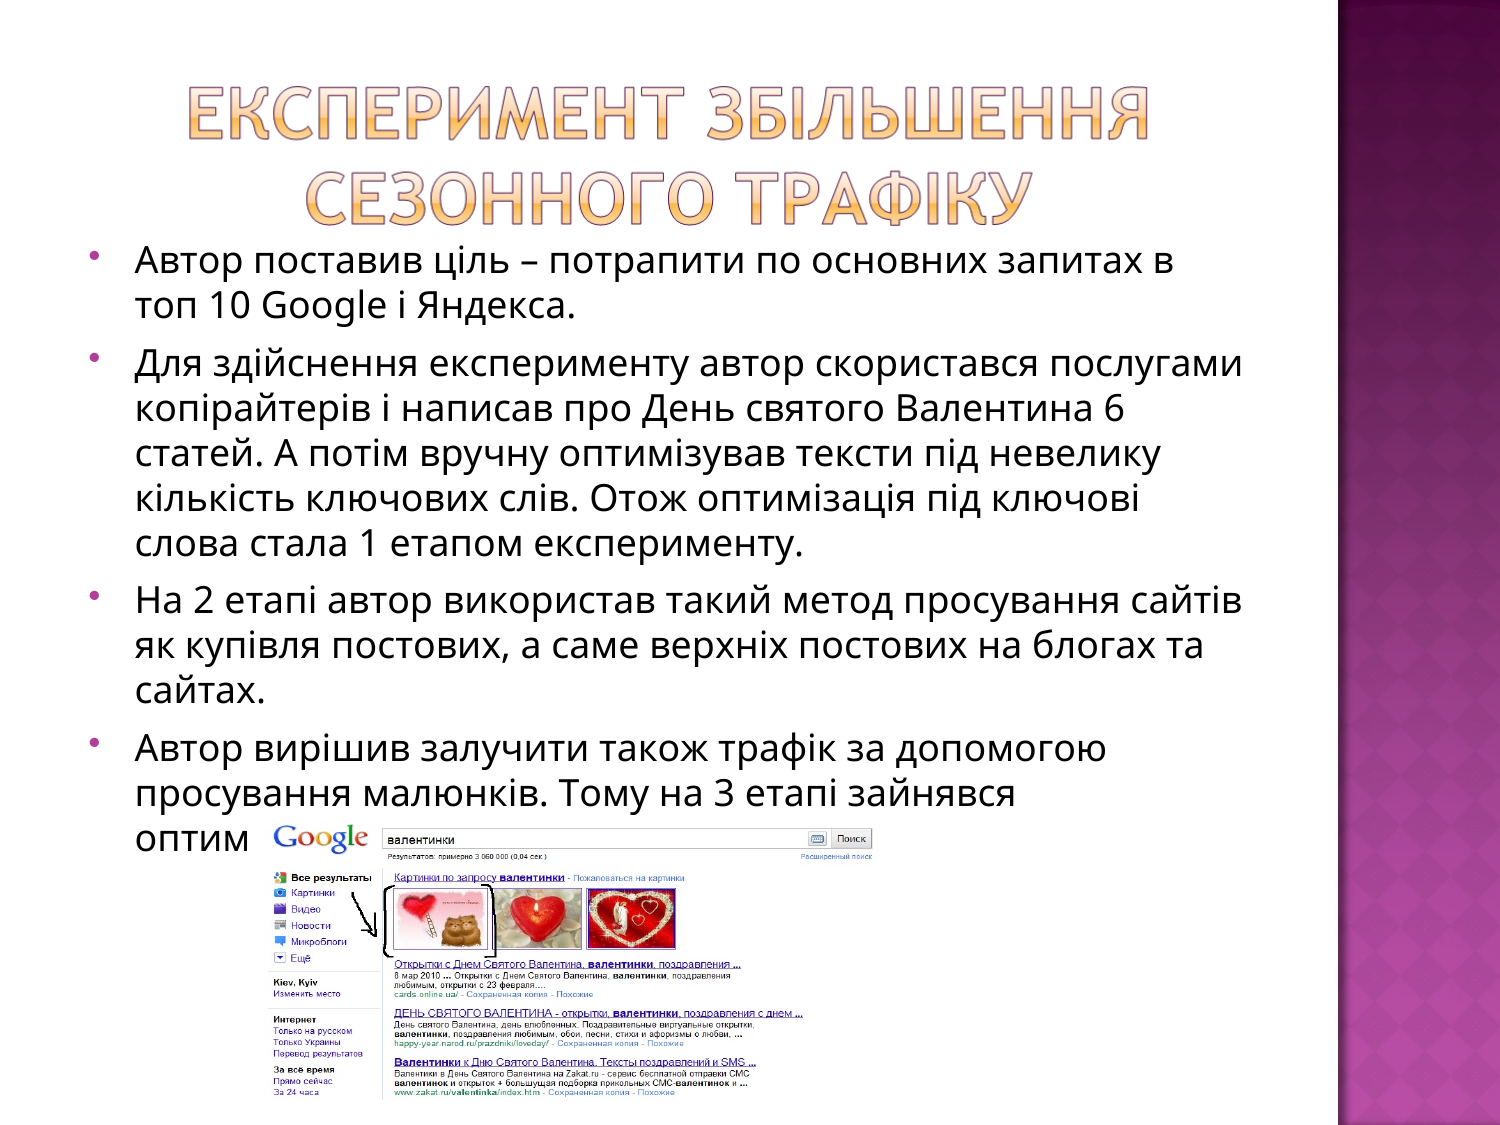

# Автор поставив ціль – потрапити по основних запитах в топ 10 Google і Яндекса.
Для здійснення експерименту автор скористався послугами копірайтерів і написав про День святого Валентина 6 статей. А потім вручну оптимізував тексти під невелику кількість ключових слів. Отож оптимізація під ключові слова стала 1 етапом експерименту.
На 2 етапі автор використав такий метод просування сайтів як купівля постових, а саме верхніх постових на блогах та сайтах.
Автор вирішив залучити також трафік за допомогою просування малюнків. Тому на 3 етапі зайнявся оптимізацією малюнків.